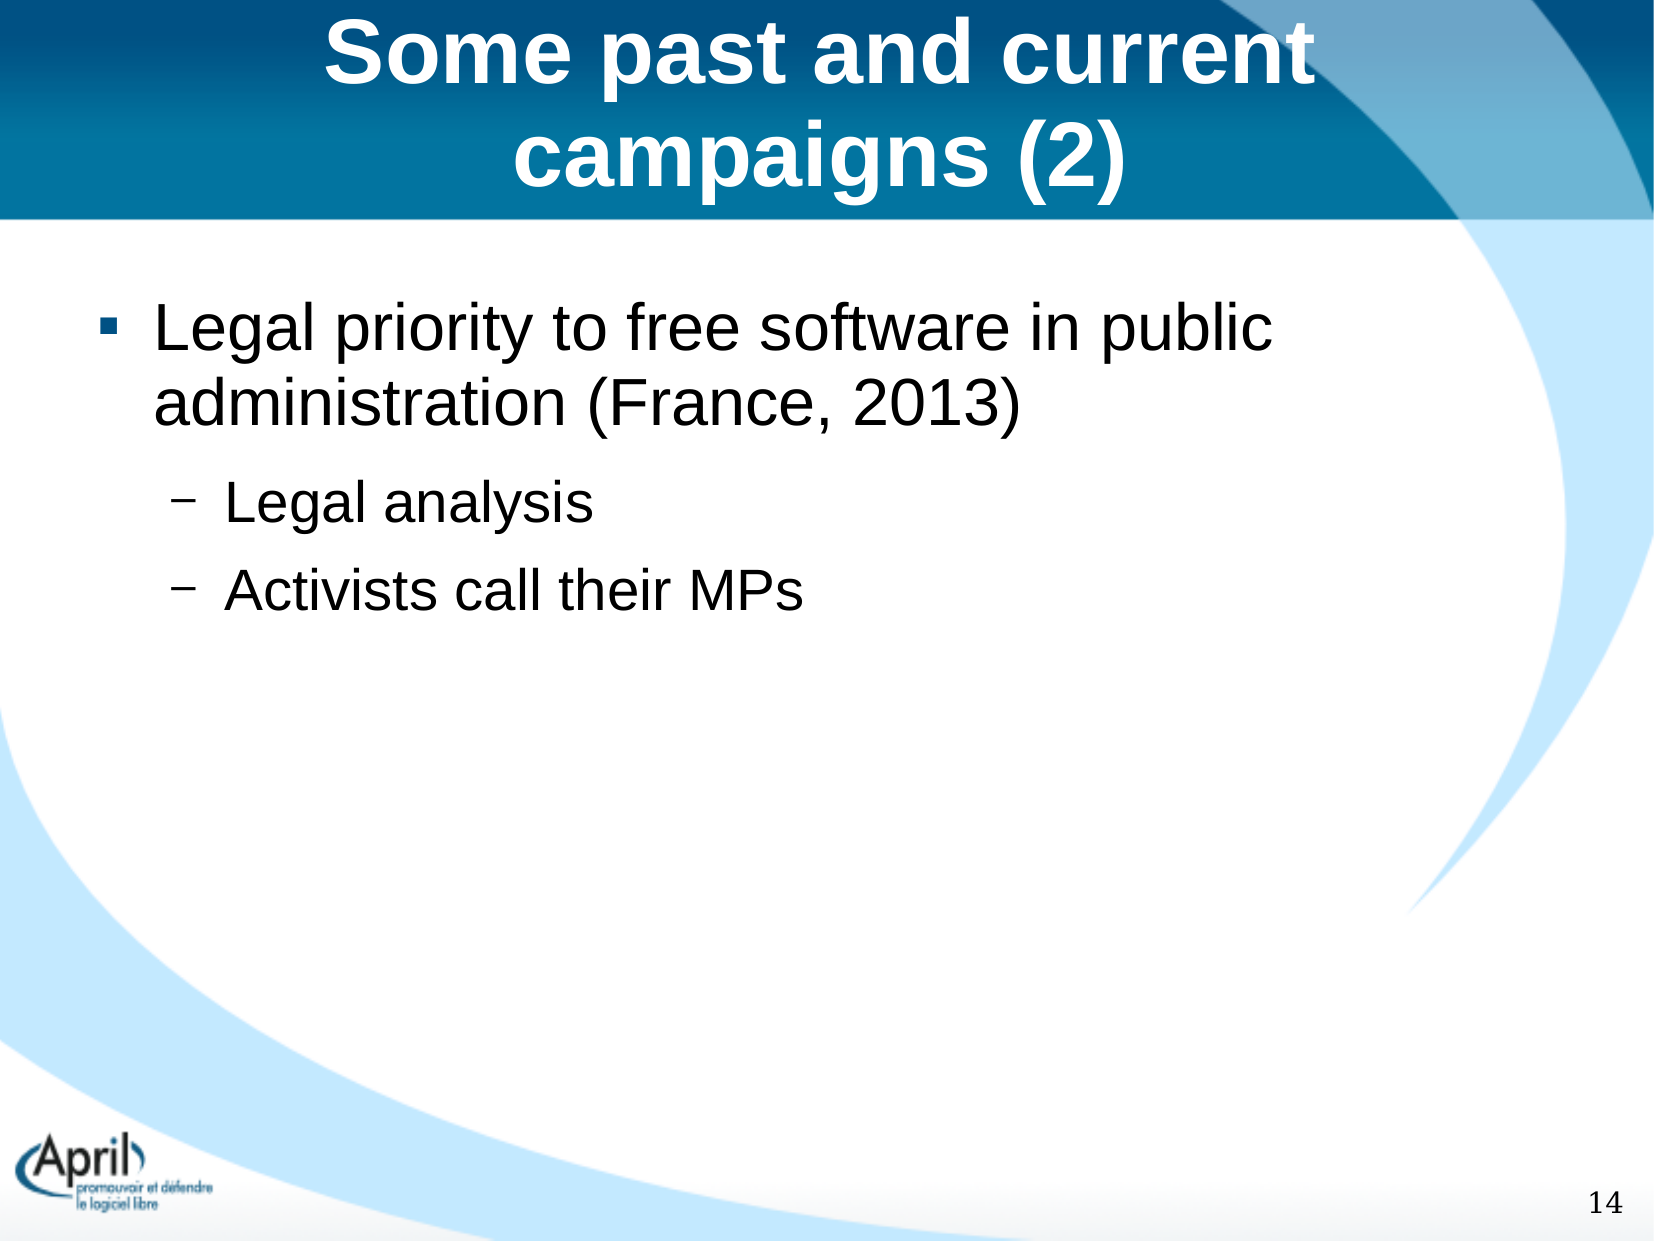

# Some past and current campaigns (2)
Legal priority to free software in public administration (France, 2013)
Legal analysis
Activists call their MPs
14